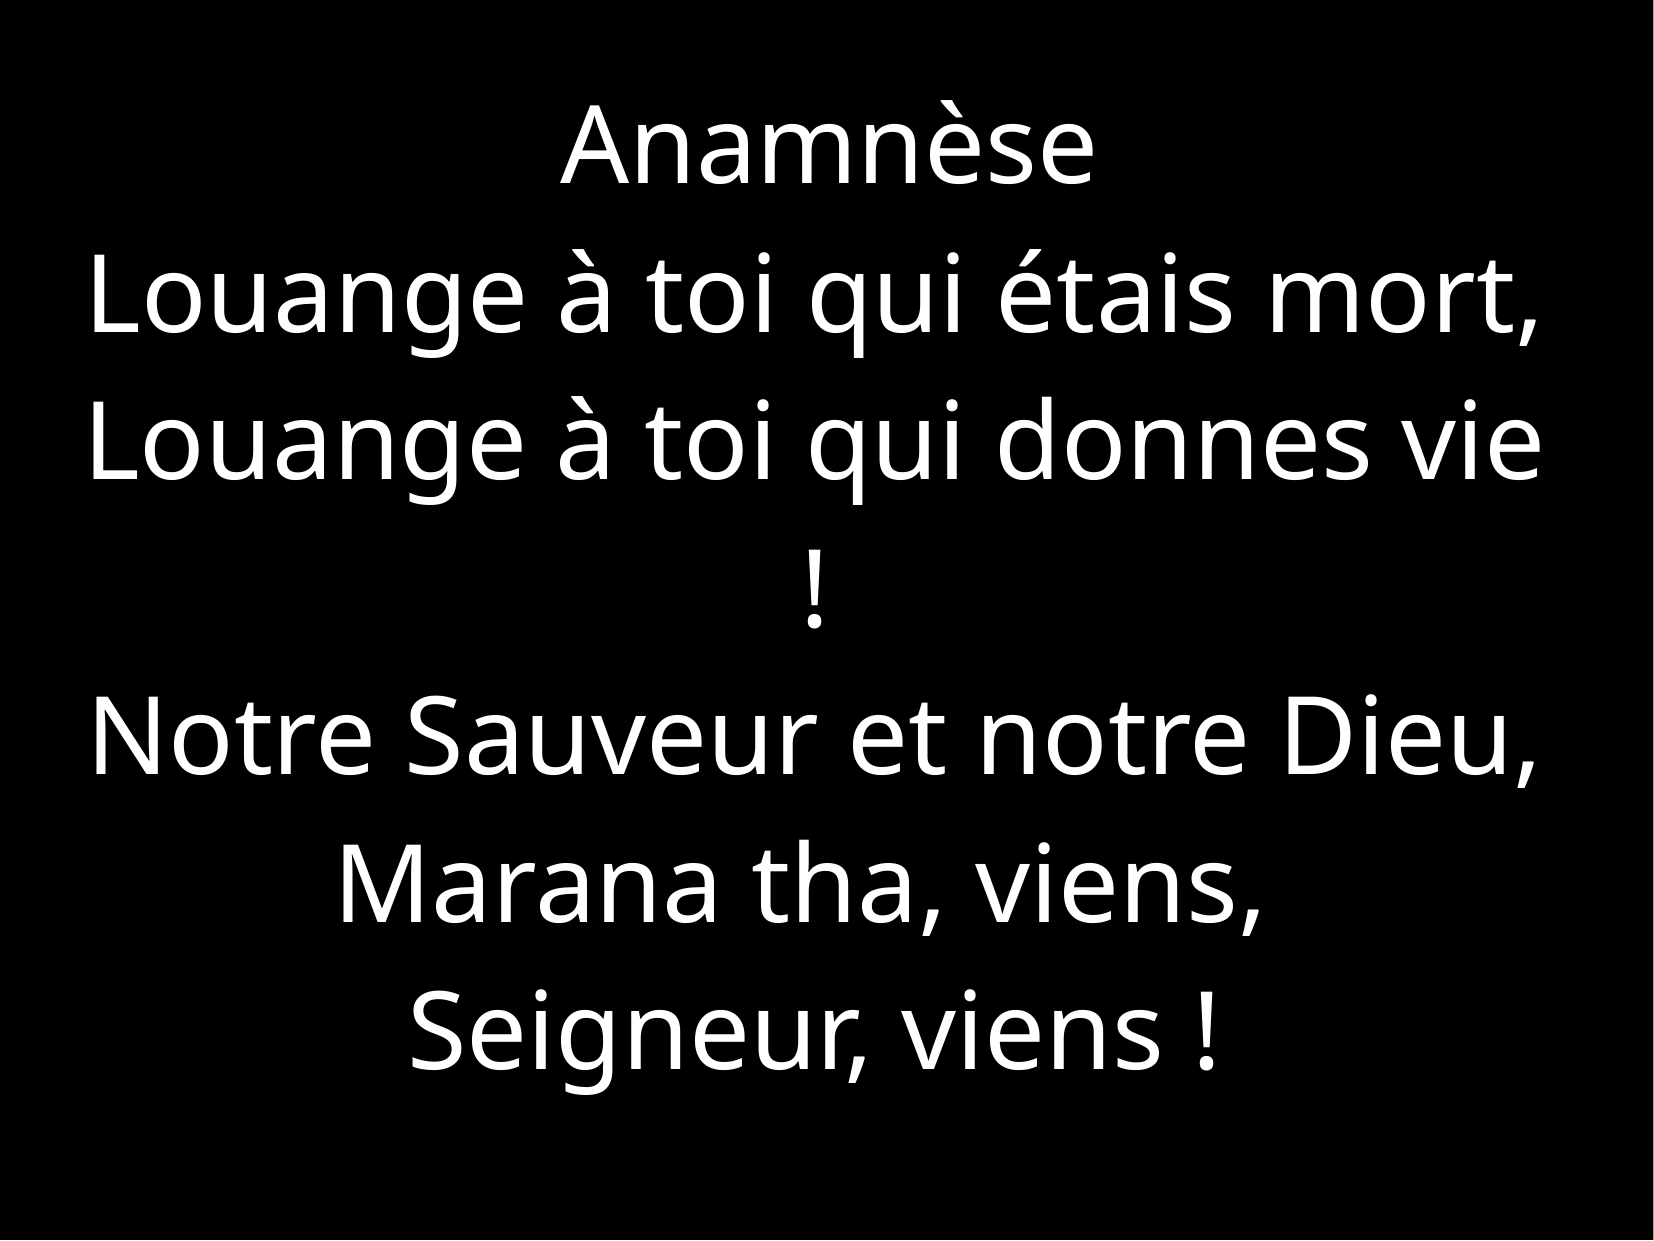

# Anamnèse
Louange à toi qui étais mort,
Louange à toi qui donnes vie !
Notre Sauveur et notre Dieu,
Marana tha, viens,
Seigneur, viens !